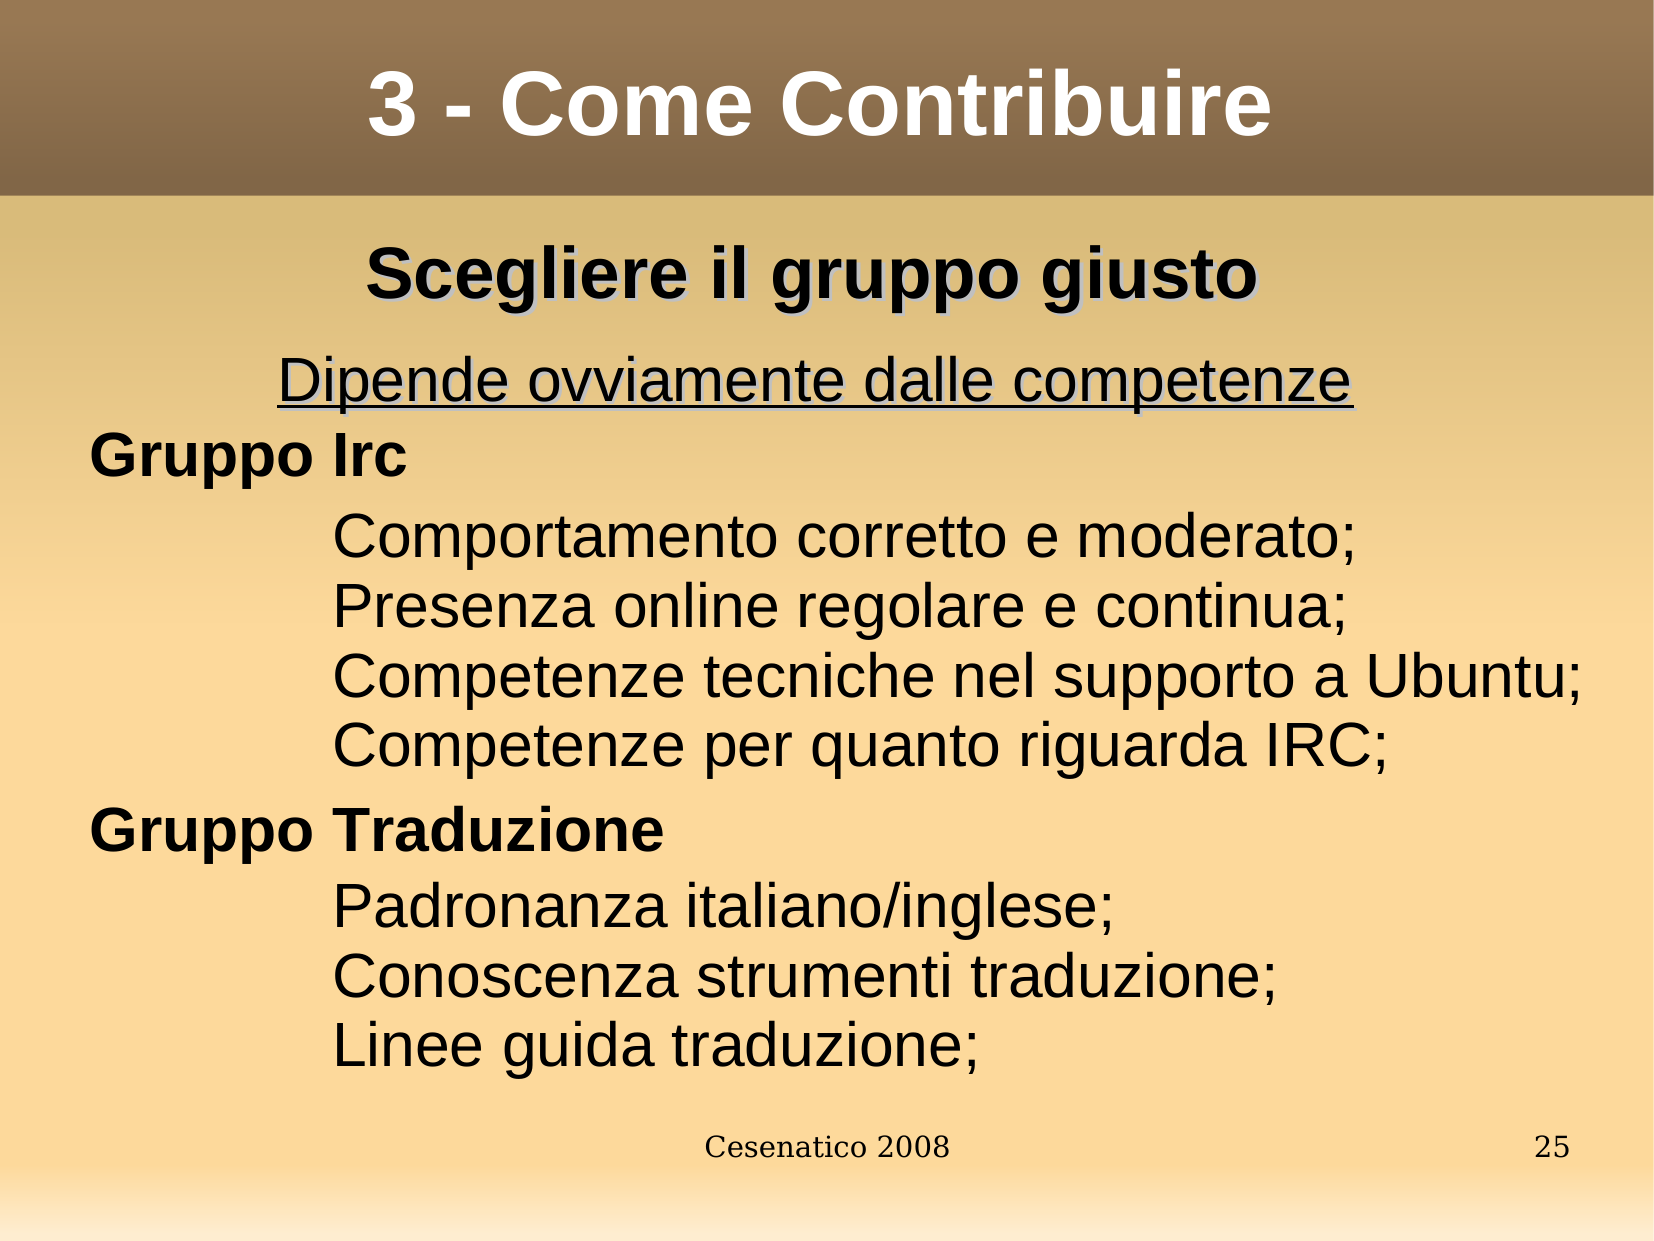

# 3 - Come Contribuire
Scegliere il gruppo giusto
Dipende ovviamente dalle competenze
Gruppo Irc
 Comportamento corretto e moderato;
 Presenza online regolare e continua;
 Competenze tecniche nel supporto a Ubuntu;
 Competenze per quanto riguarda IRC;
Gruppo Traduzione
 Padronanza italiano/inglese;
 Conoscenza strumenti traduzione;
 Linee guida traduzione;
Cesenatico 2008
25